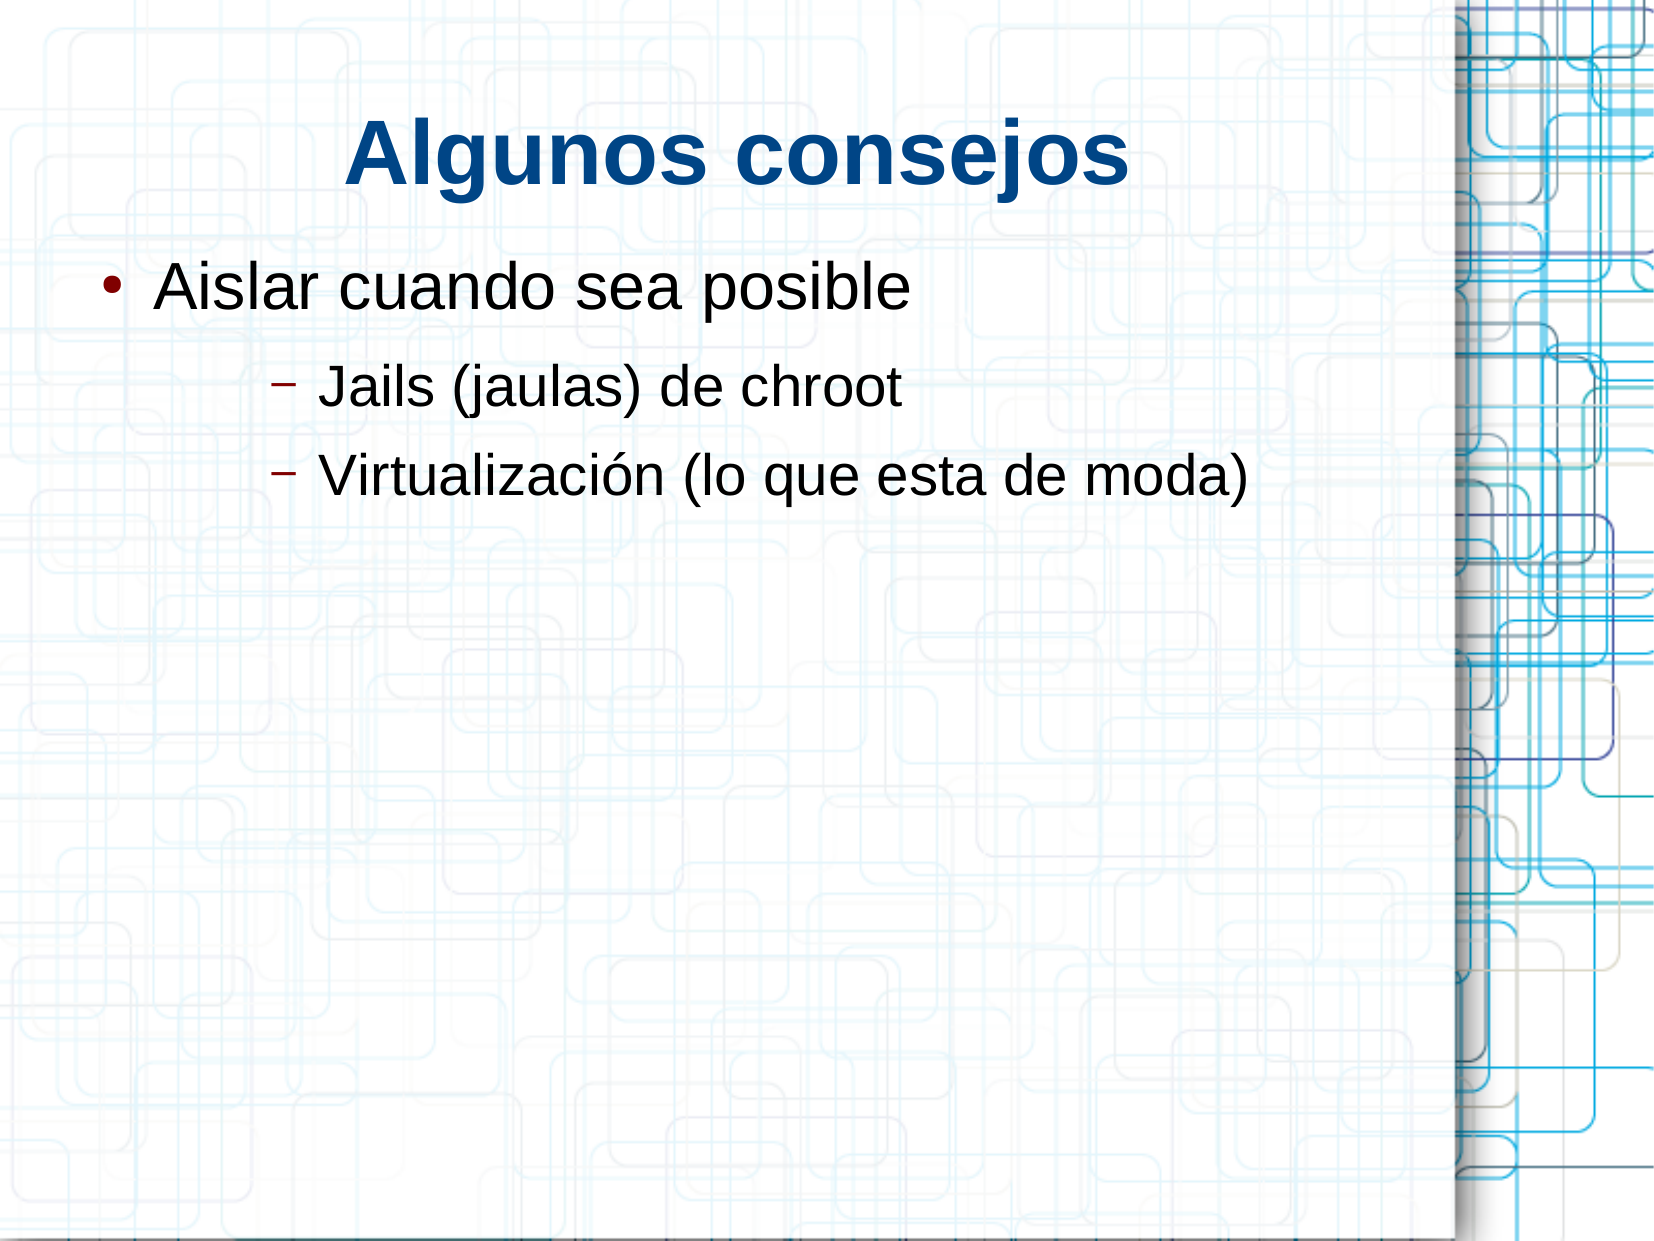

# Algunos consejos
Aislar cuando sea posible
Jails (jaulas) de chroot
Virtualización (lo que esta de moda)